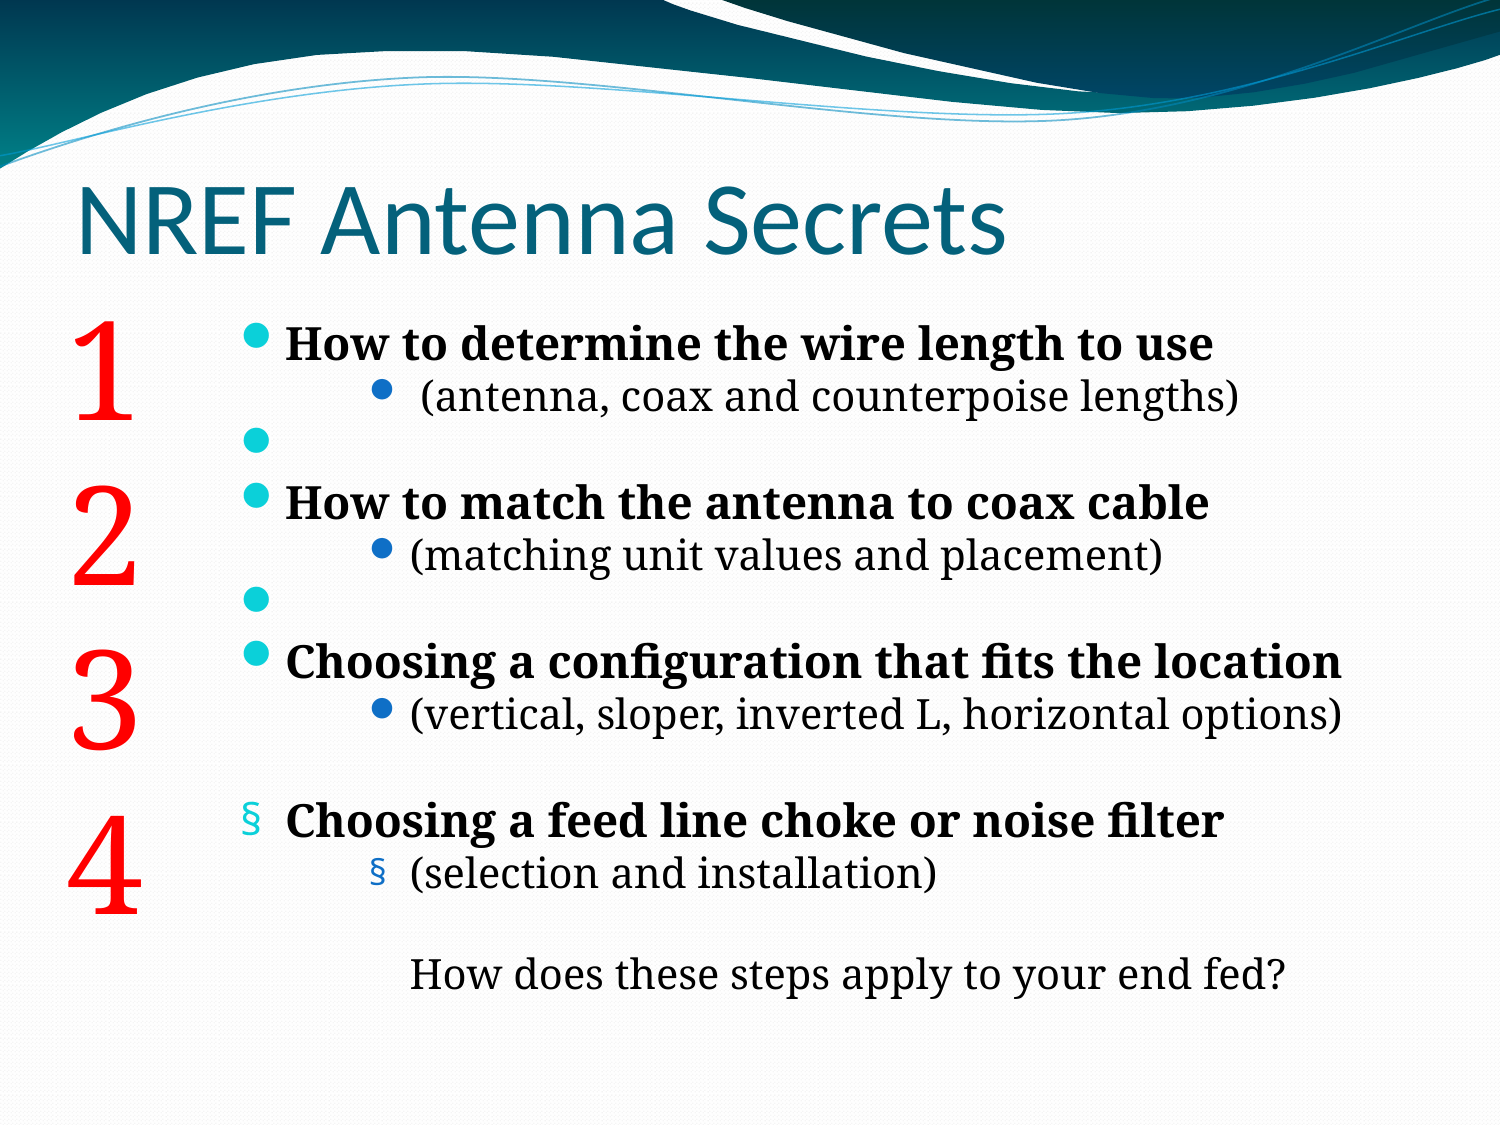

# NREF Antenna Secrets
1
2
3
4
How to determine the wire length to use
 (antenna, coax and counterpoise lengths)
How to match the antenna to coax cable
(matching unit values and placement)
Choosing a configuration that fits the location
(vertical, sloper, inverted L, horizontal options)
Choosing a feed line choke or noise filter
(selection and installation)
How does these steps apply to your end fed?